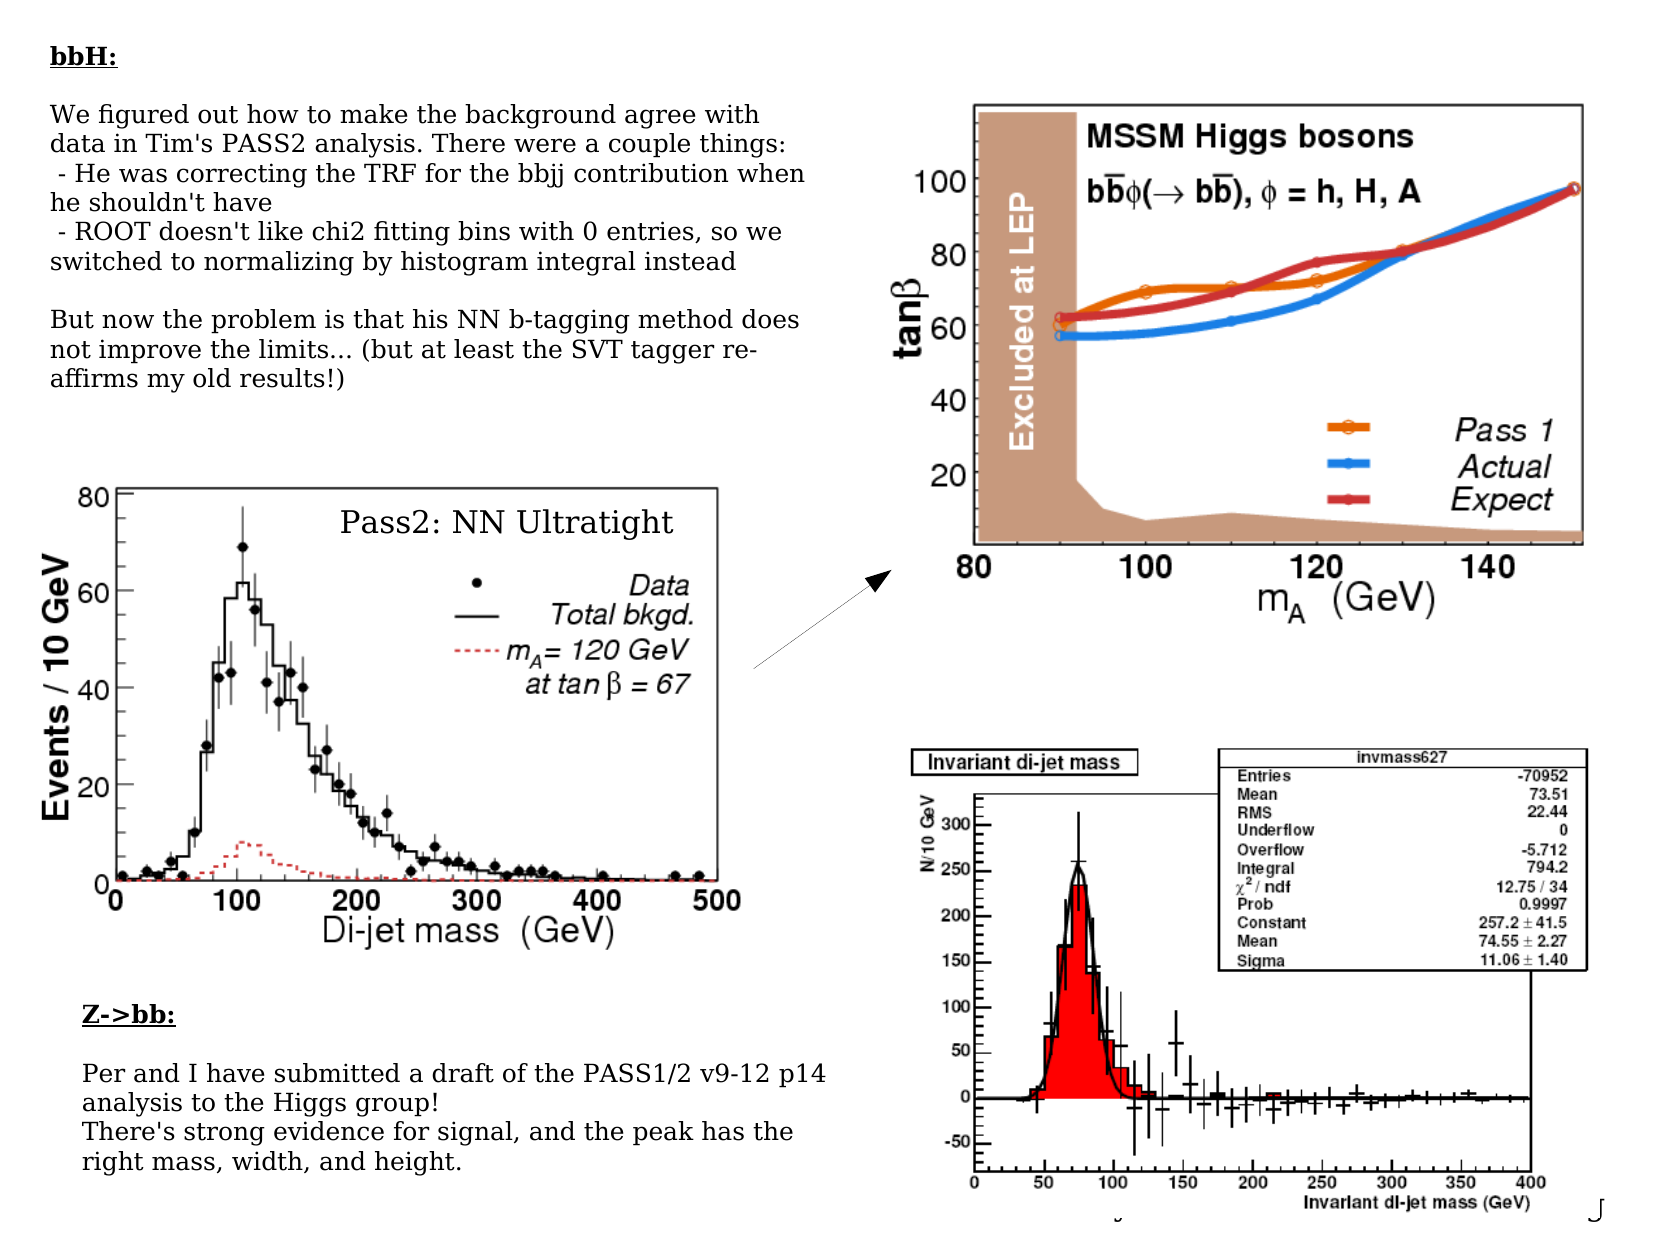

bbH:
We figured out how to make the background agree with data in Tim's PASS2 analysis. There were a couple things:
 - He was correcting the TRF for the bbjj contribution when he shouldn't have
 - ROOT doesn't like chi2 fitting bins with 0 entries, so we switched to normalizing by histogram integral instead
But now the problem is that his NN b-tagging method does not improve the limits... (but at least the SVT tagger re-affirms my old results!)
Pass2: NN Ultratight
Z->bb:
Per and I have submitted a draft of the PASS1/2 v9-12 p14 analysis to the Higgs group!
There's strong evidence for signal, and the peak has the right mass, width, and height.